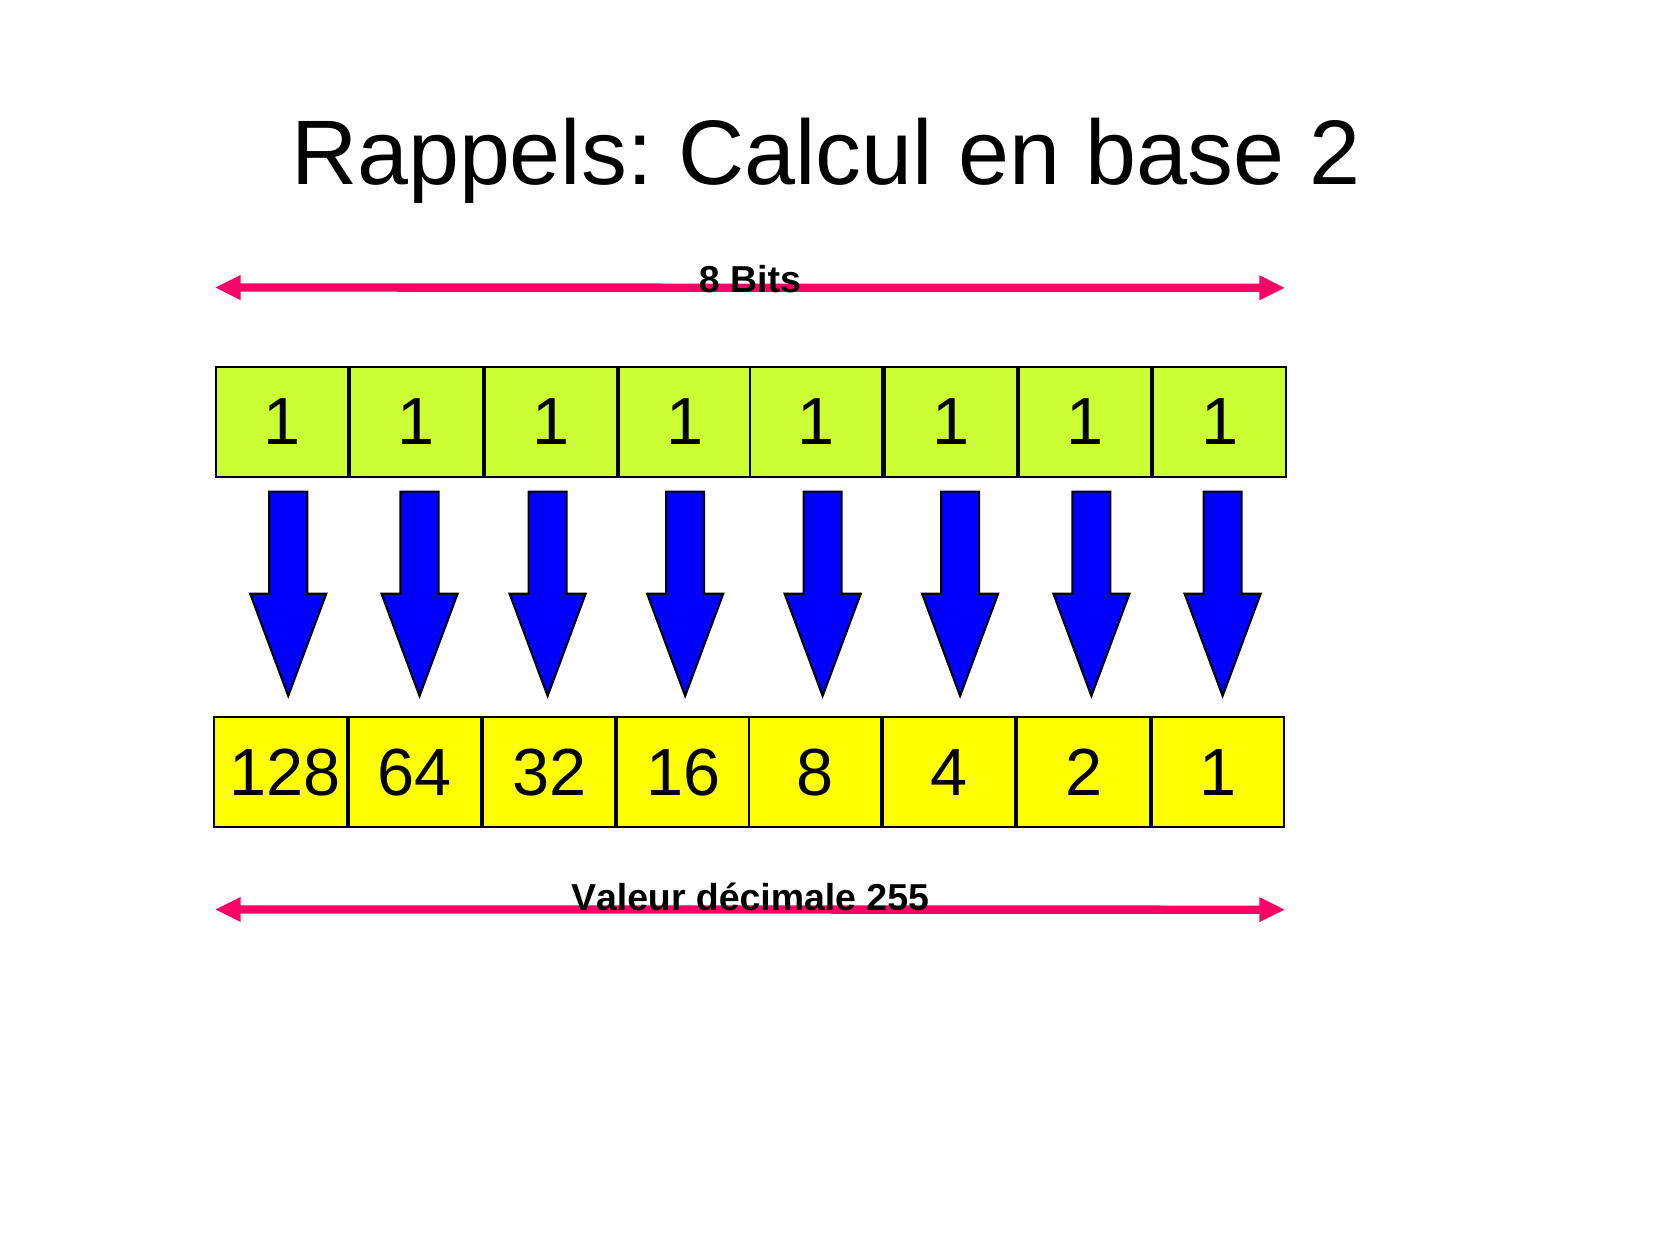

# Rappels: Calcul en base 2
8 Bits
1
1
1
1
1
1
1
1
128
64
32
16
8
4
2
1
Valeur décimale 255